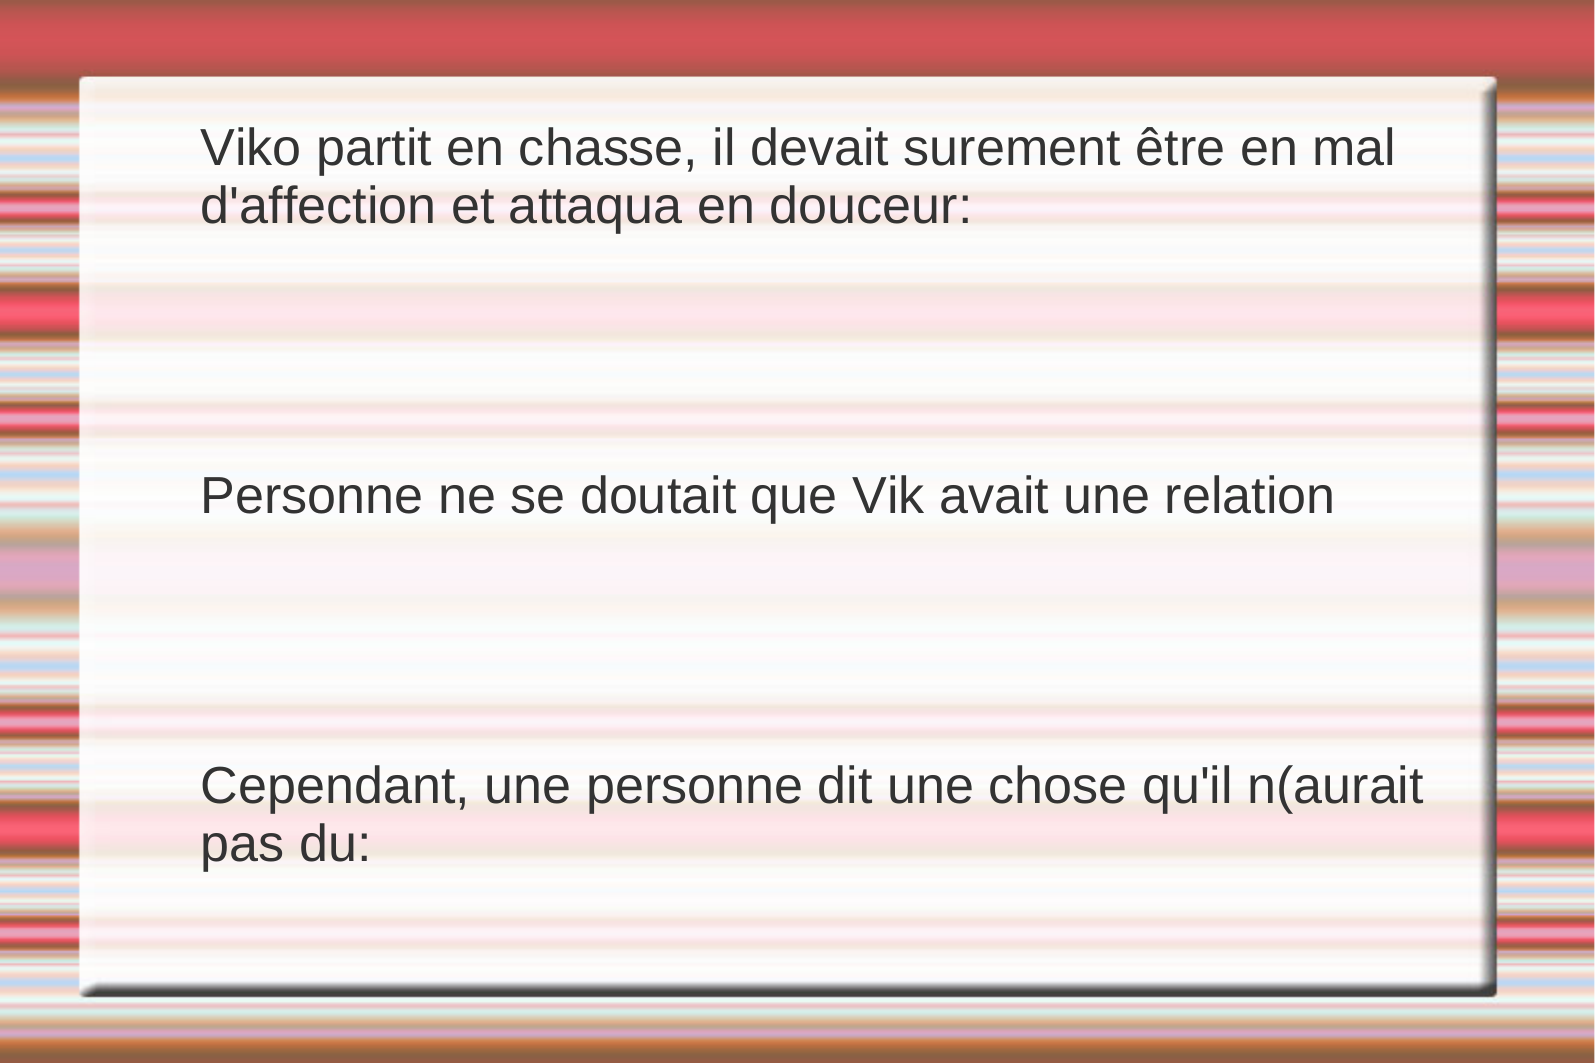

# Viko partit en chasse, il devait surement être en mal d'affection et attaqua en douceur:
Personne ne se doutait que Vik avait une relation
Cependant, une personne dit une chose qu'il n(aurait pas du: